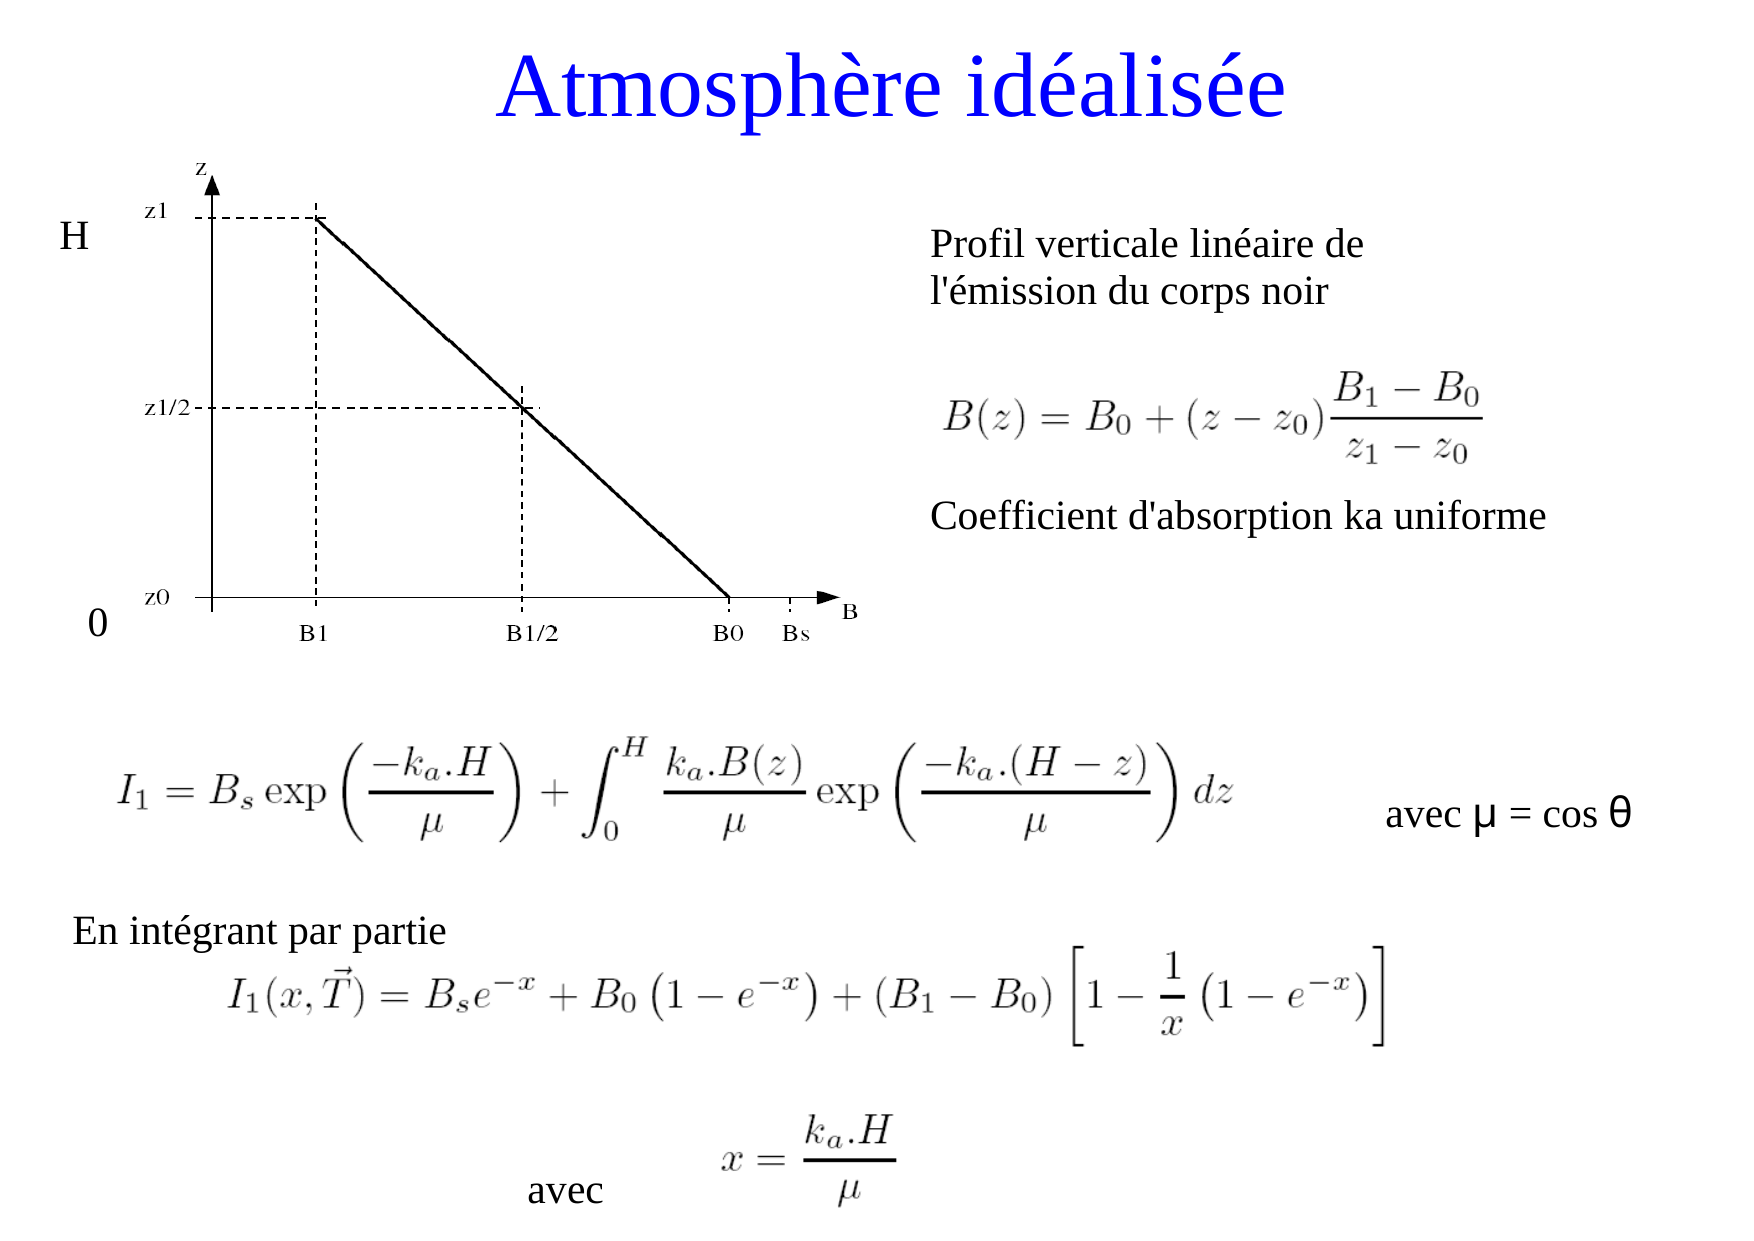

Atmosphère idéalisée
H
Profil verticale linéaire de l'émission du corps noir
Coefficient d'absorption ka uniforme
0
avec μ = cos θ
En intégrant par partie
avec